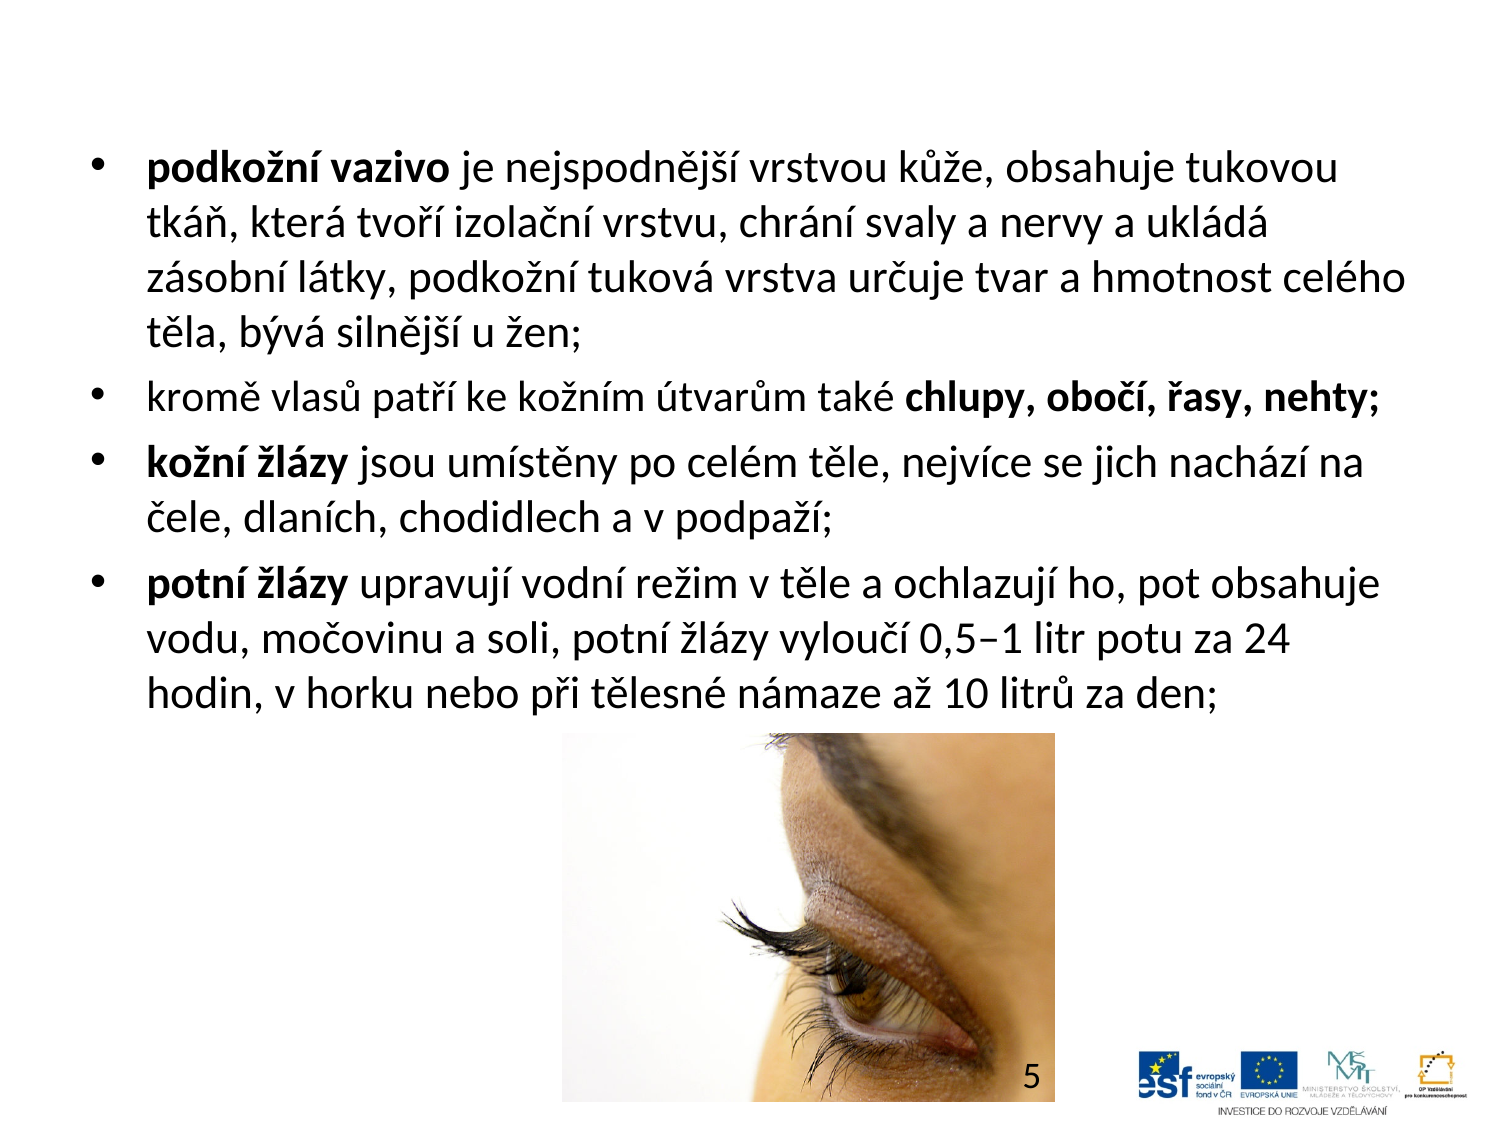

# podkožní vazivo je nejspodnější vrstvou kůže, obsahuje tukovou tkáň, která tvoří izolační vrstvu, chrání svaly a nervy a ukládá zásobní látky, podkožní tuková vrstva určuje tvar a hmotnost celého těla, bývá silnější u žen;
kromě vlasů patří ke kožním útvarům také chlupy, obočí, řasy, nehty;
kožní žlázy jsou umístěny po celém těle, nejvíce se jich nachází na čele, dlaních, chodidlech a v podpaží;
potní žlázy upravují vodní režim v těle a ochlazují ho, pot obsahuje vodu, močovinu a soli, potní žlázy vyloučí 0,5–1 litr potu za 24 hodin, v horku nebo při tělesné námaze až 10 litrů za den;
5